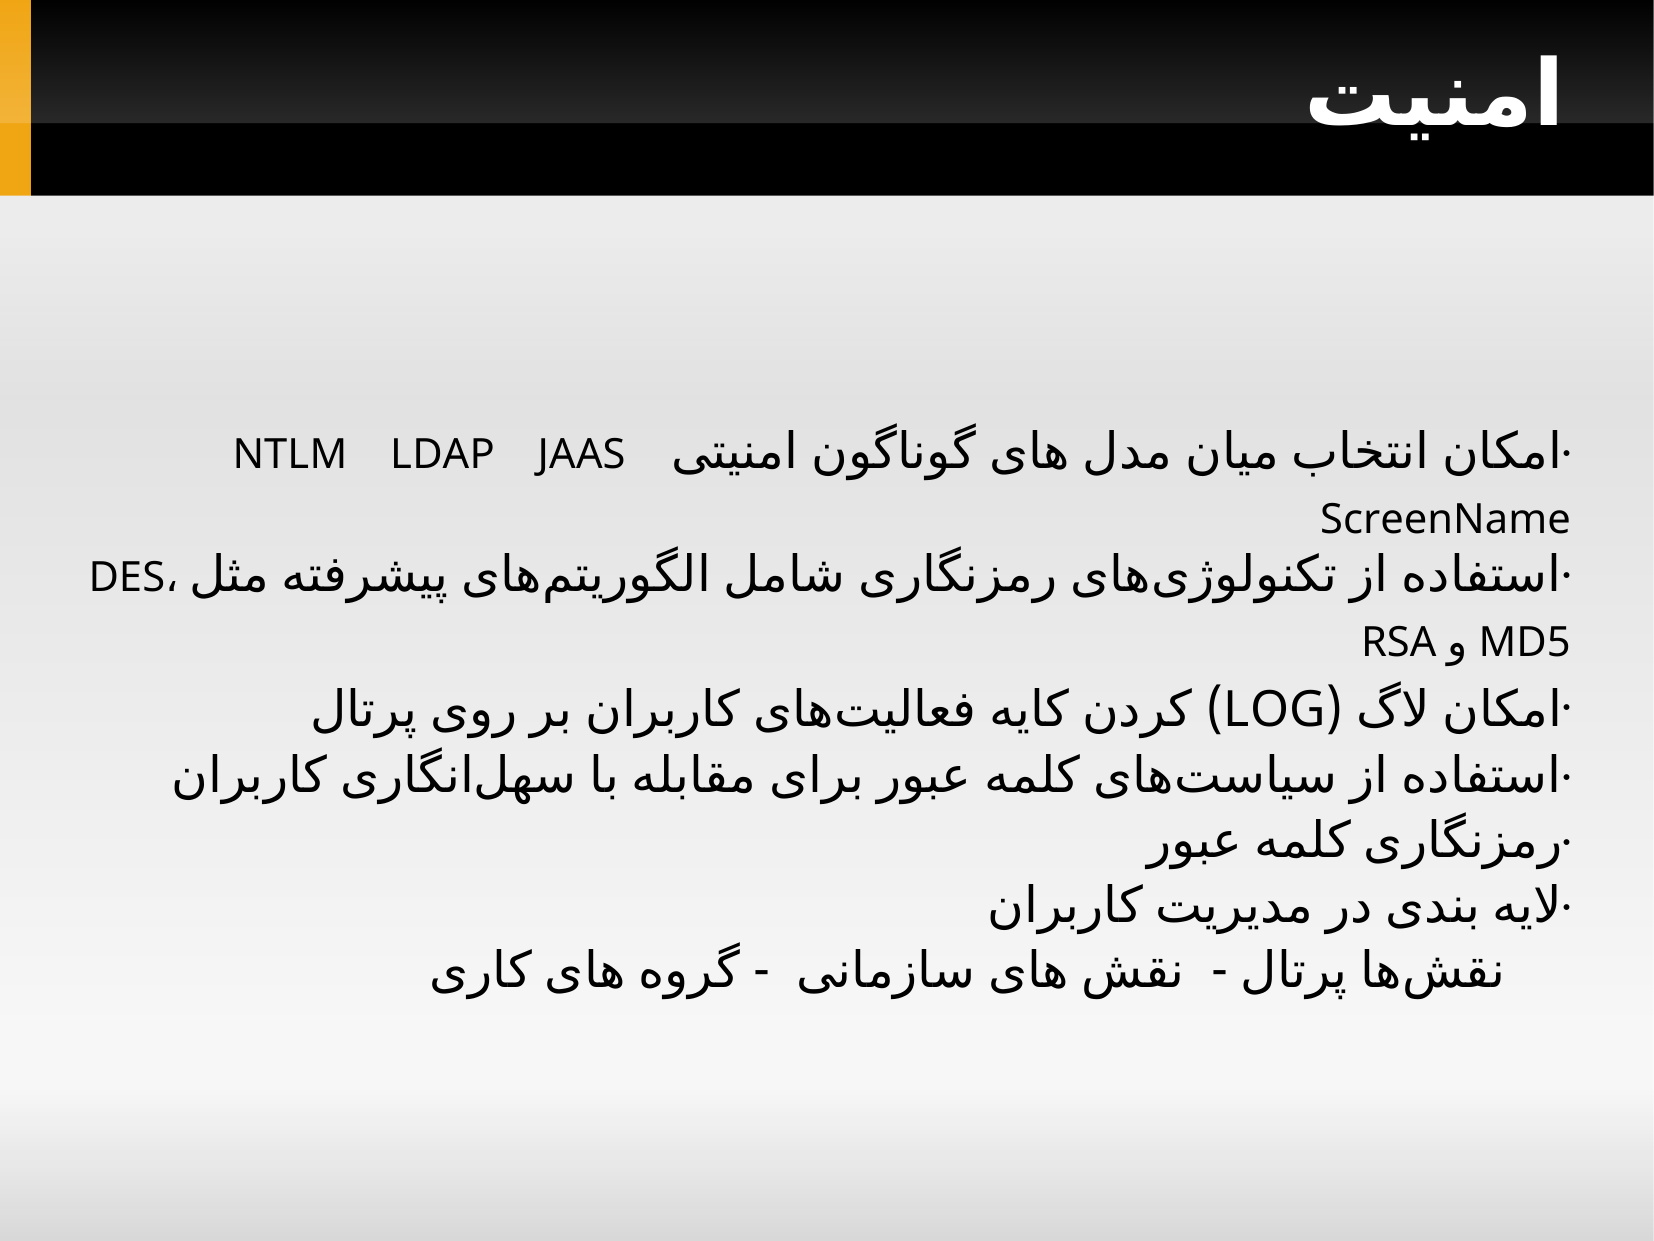

# امنيت
امکان انتخاب ميان مدل های گوناگون امنيتی NTLM LDAP JAAS ScreenName
استفاده از تکنولوژی‌های رمزنگاری شامل الگوریتم‌های پیشرفته مثل DES، MD5 و RSA
امکان لاگ (LOG) کردن کایه فعالیت‌های کاربران بر روی پرتال
استفاده از سیاست‌های کلمه عبور برای مقابله با سهل‌انگاری کاربران
رمزنگاری کلمه عبور
لایه بندی در مديريت کاربران
 نقش‌ها پرتال - نقش های سازمانی - گروه های کاری